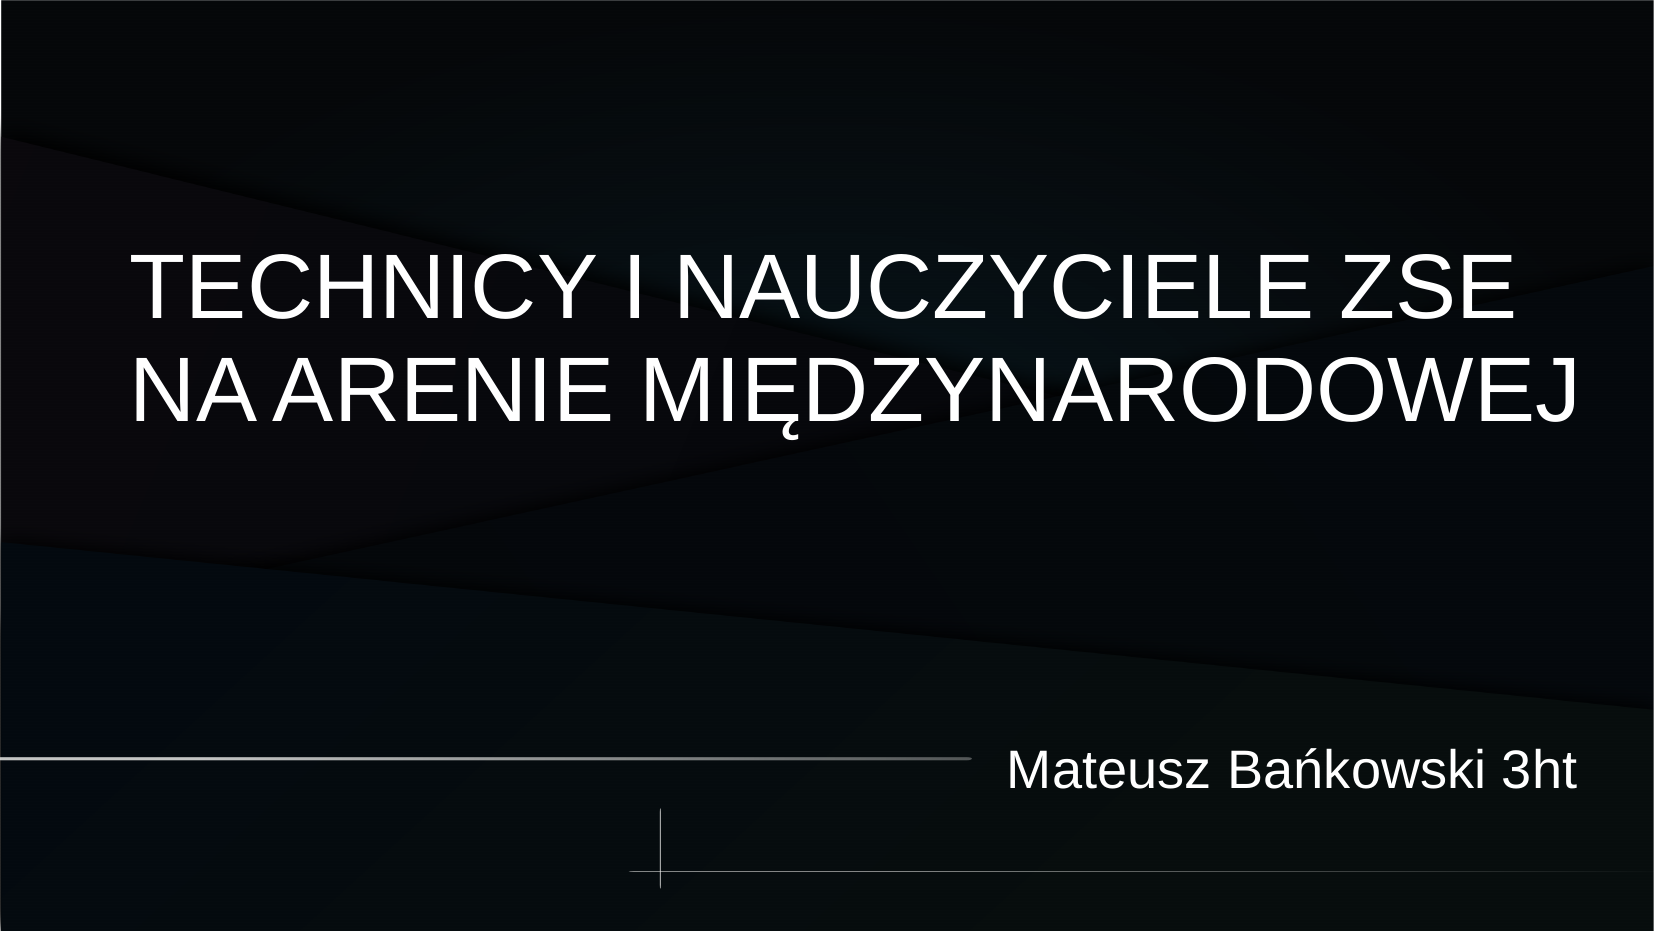

# TECHNICY I NAUCZYCIELE ZSE NA ARENIE MIĘDZYNARODOWEJ
Mateusz Bańkowski 3ht